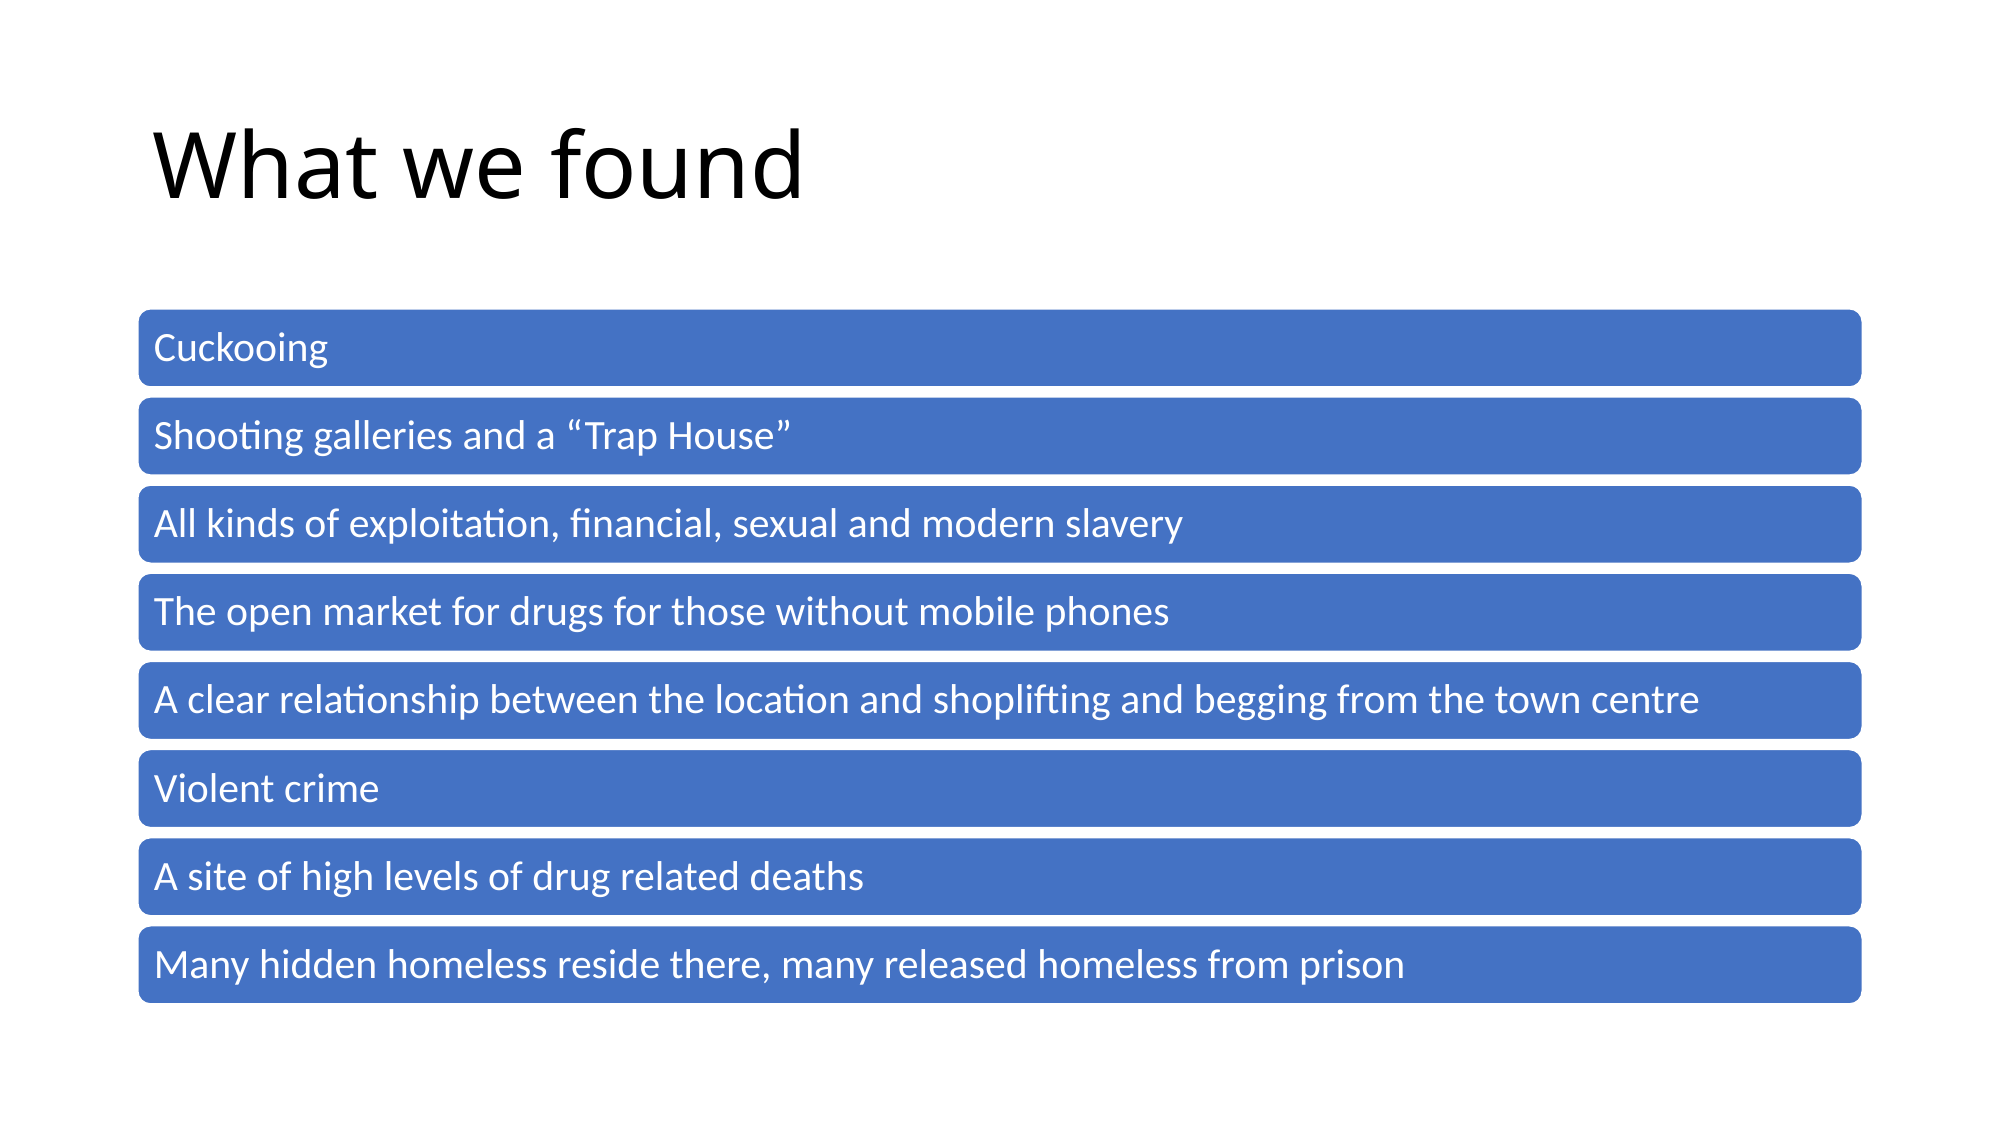

# What we found
Cuckooing
Shooting galleries and a “Trap House”
All kinds of exploitation, financial, sexual and modern slavery
The open market for drugs for those without mobile phones
A clear relationship between the location and shoplifting and begging from the town centre
Violent crime
A site of high levels of drug related deaths
Many hidden homeless reside there, many released homeless from prison